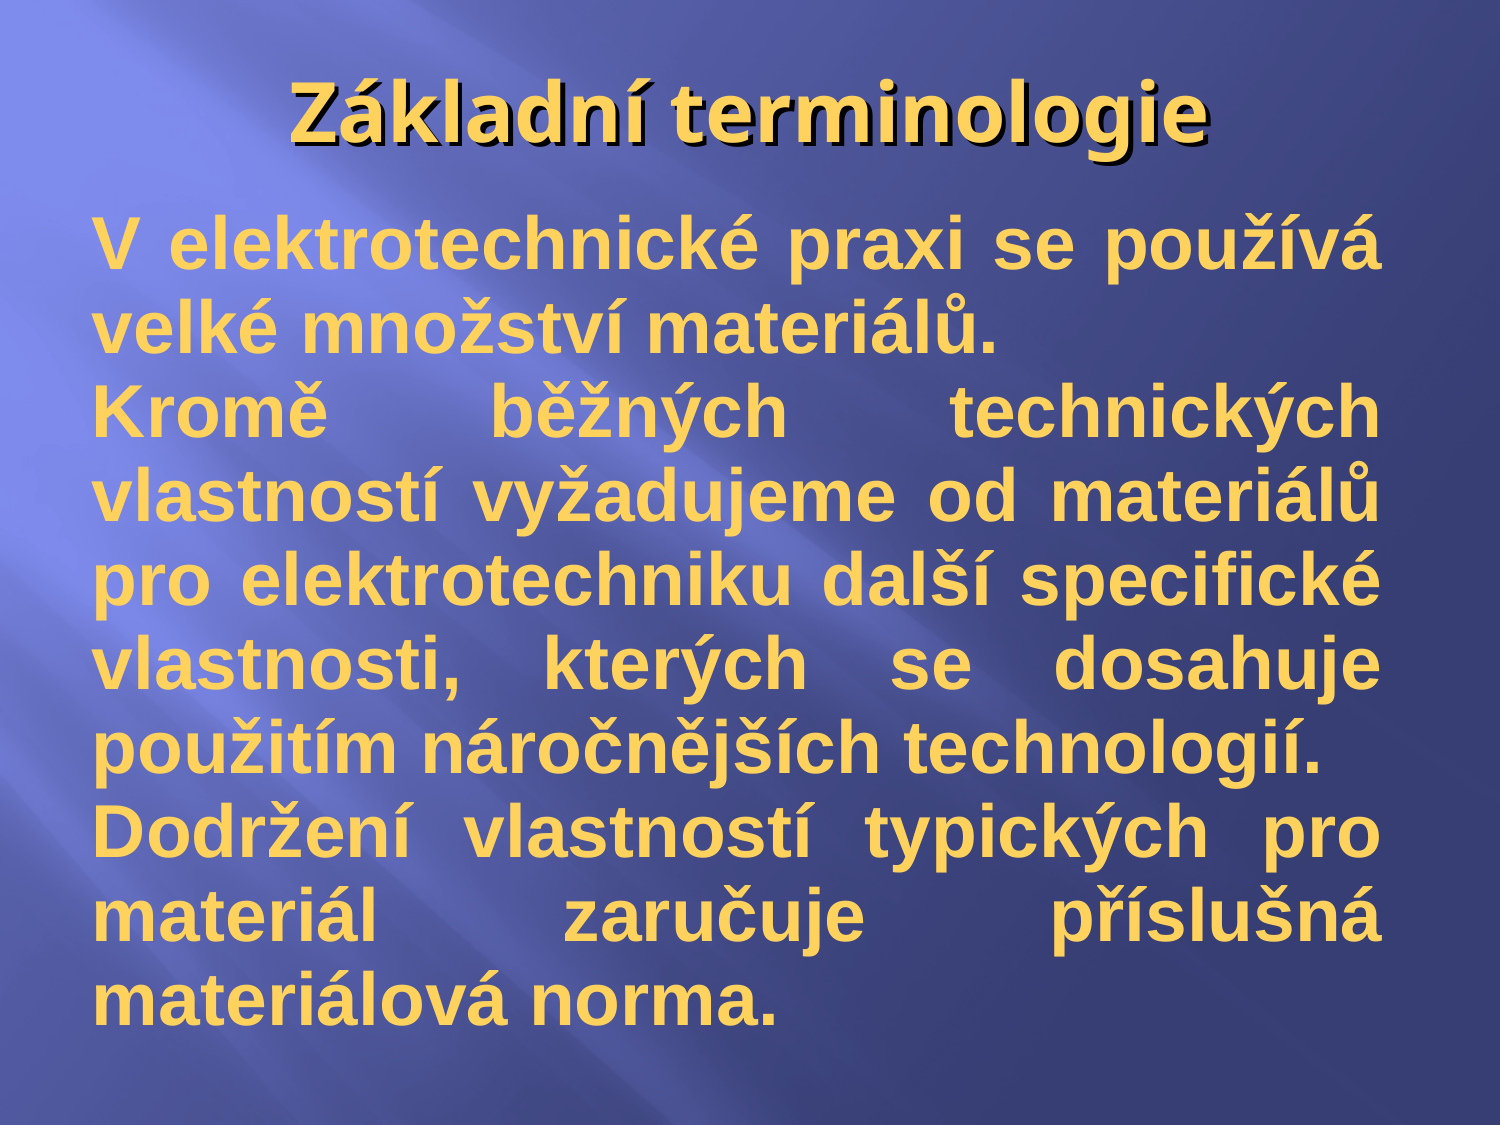

# Základní terminologie
V elektrotechnické praxi se používá velké množství  materiálů.
Kromě běžných technických vlastností  vyžadujeme od materiálů pro elektrotechniku další  specifické vlastnosti, kterých se dosahuje použitím  náročnějších technologií.
Dodržení vlastností typických pro materiál zaručuje příslušná materiálová norma.